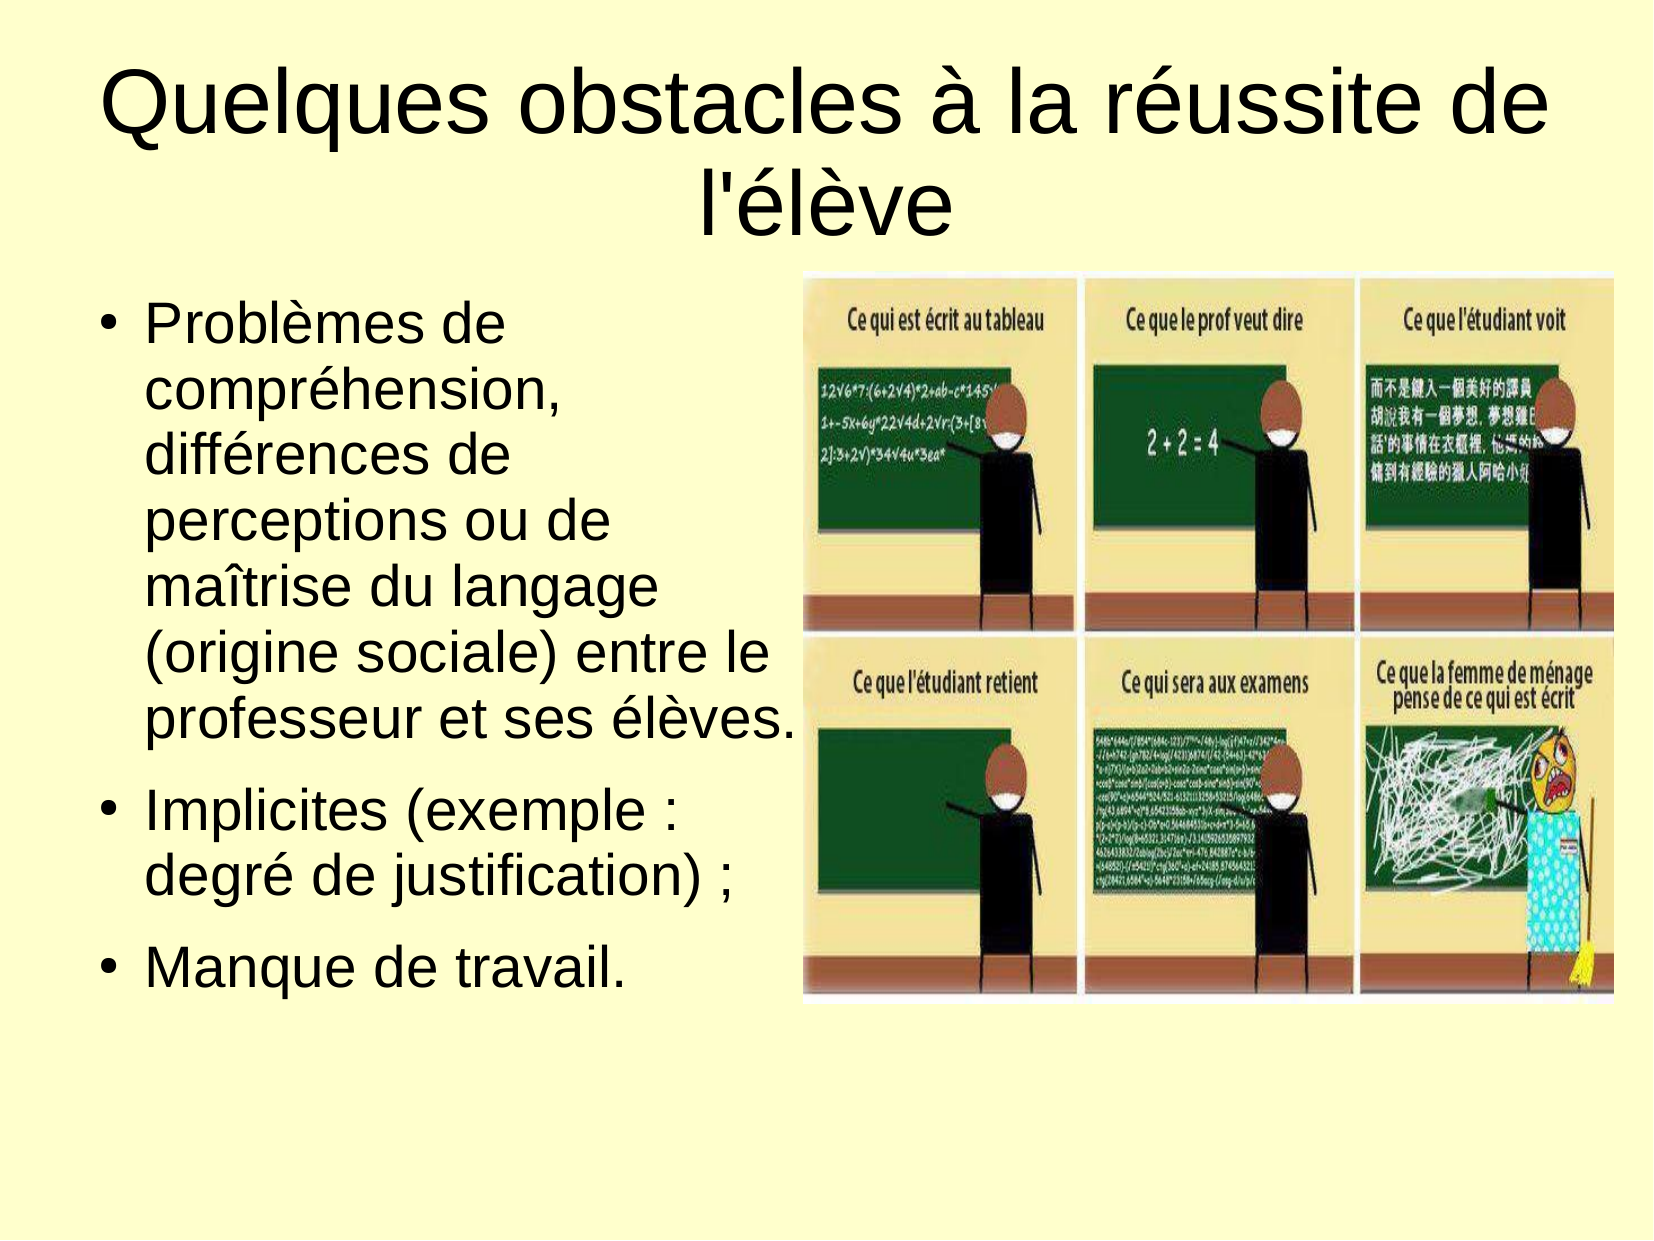

# Quelques obstacles à la réussite de l'élève
Problèmes de compréhension, différences de perceptions ou de maîtrise du langage (origine sociale) entre le professeur et ses élèves.
Implicites (exemple : degré de justification) ;
Manque de travail.